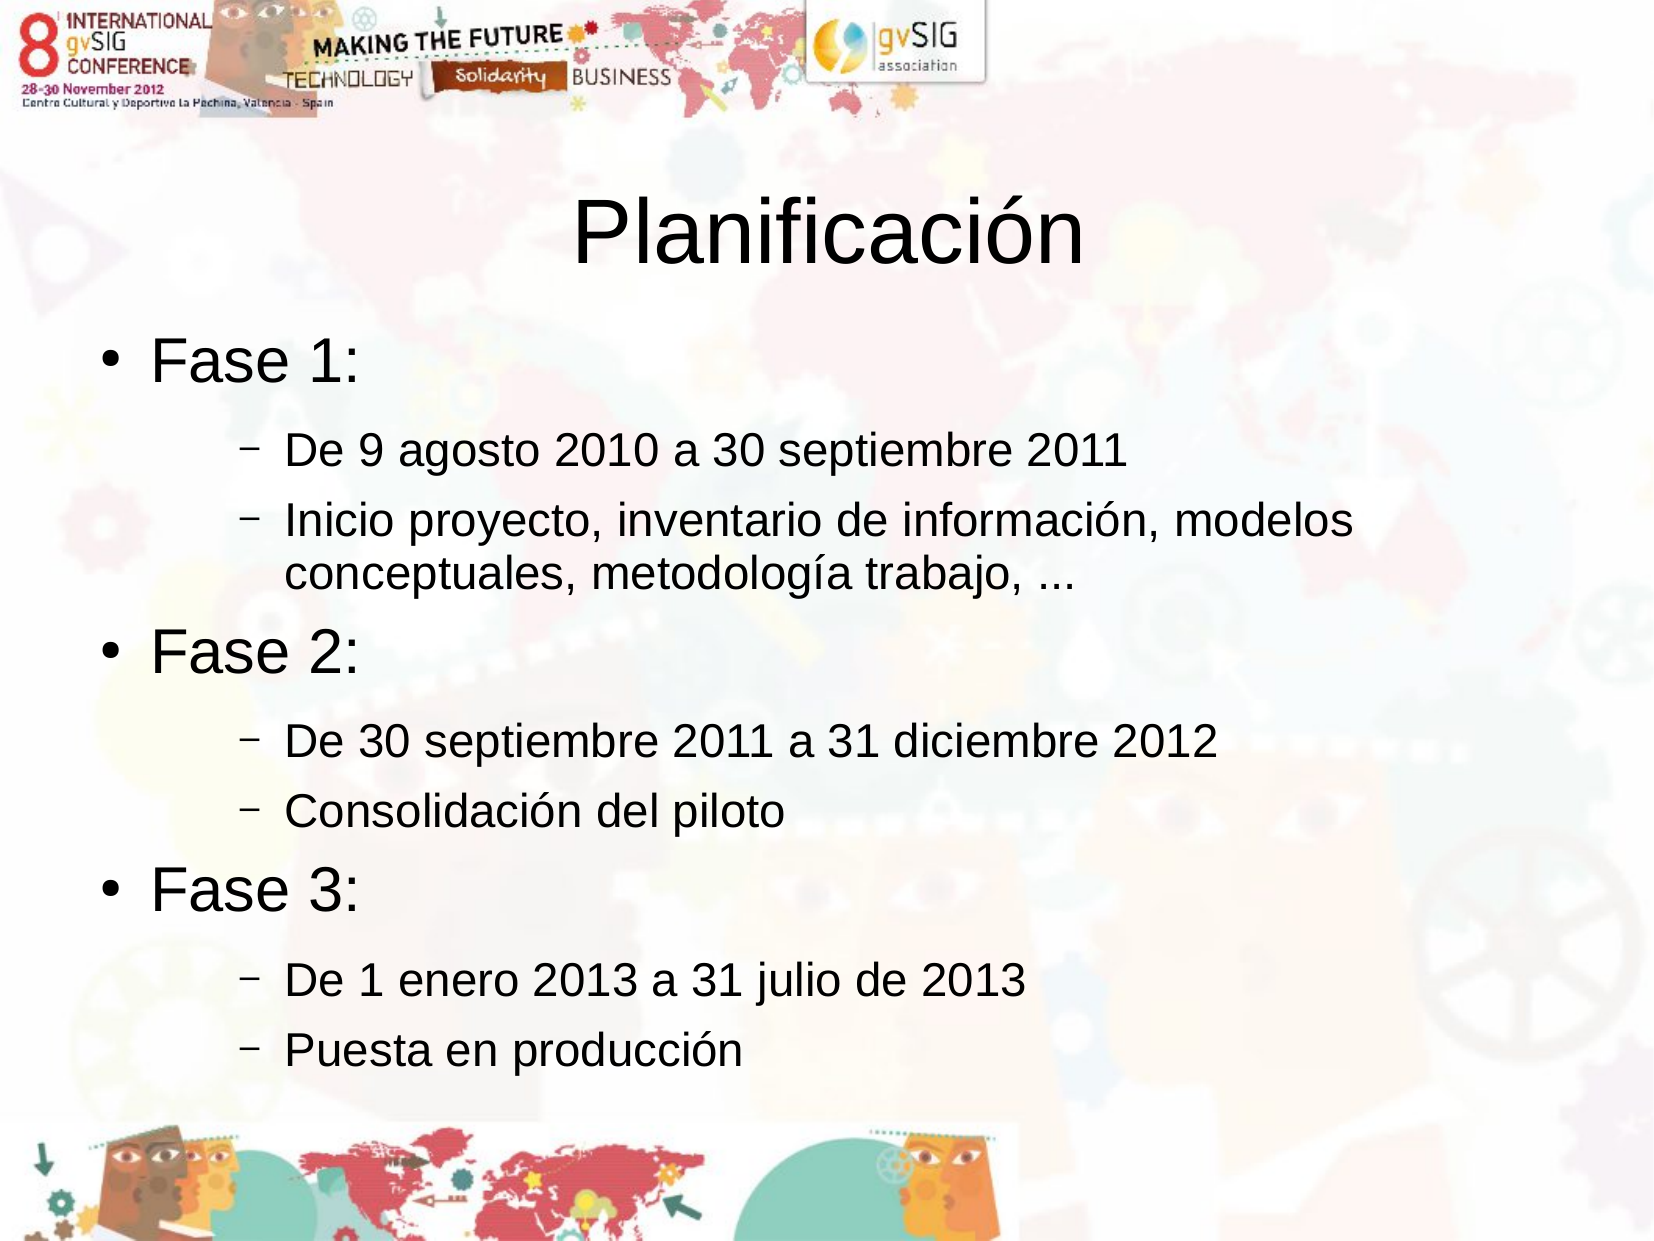

# Planificación
Fase 1:
De 9 agosto 2010 a 30 septiembre 2011
Inicio proyecto, inventario de información, modelos conceptuales, metodología trabajo, ...
Fase 2:
De 30 septiembre 2011 a 31 diciembre 2012
Consolidación del piloto
Fase 3:
De 1 enero 2013 a 31 julio de 2013
Puesta en producción